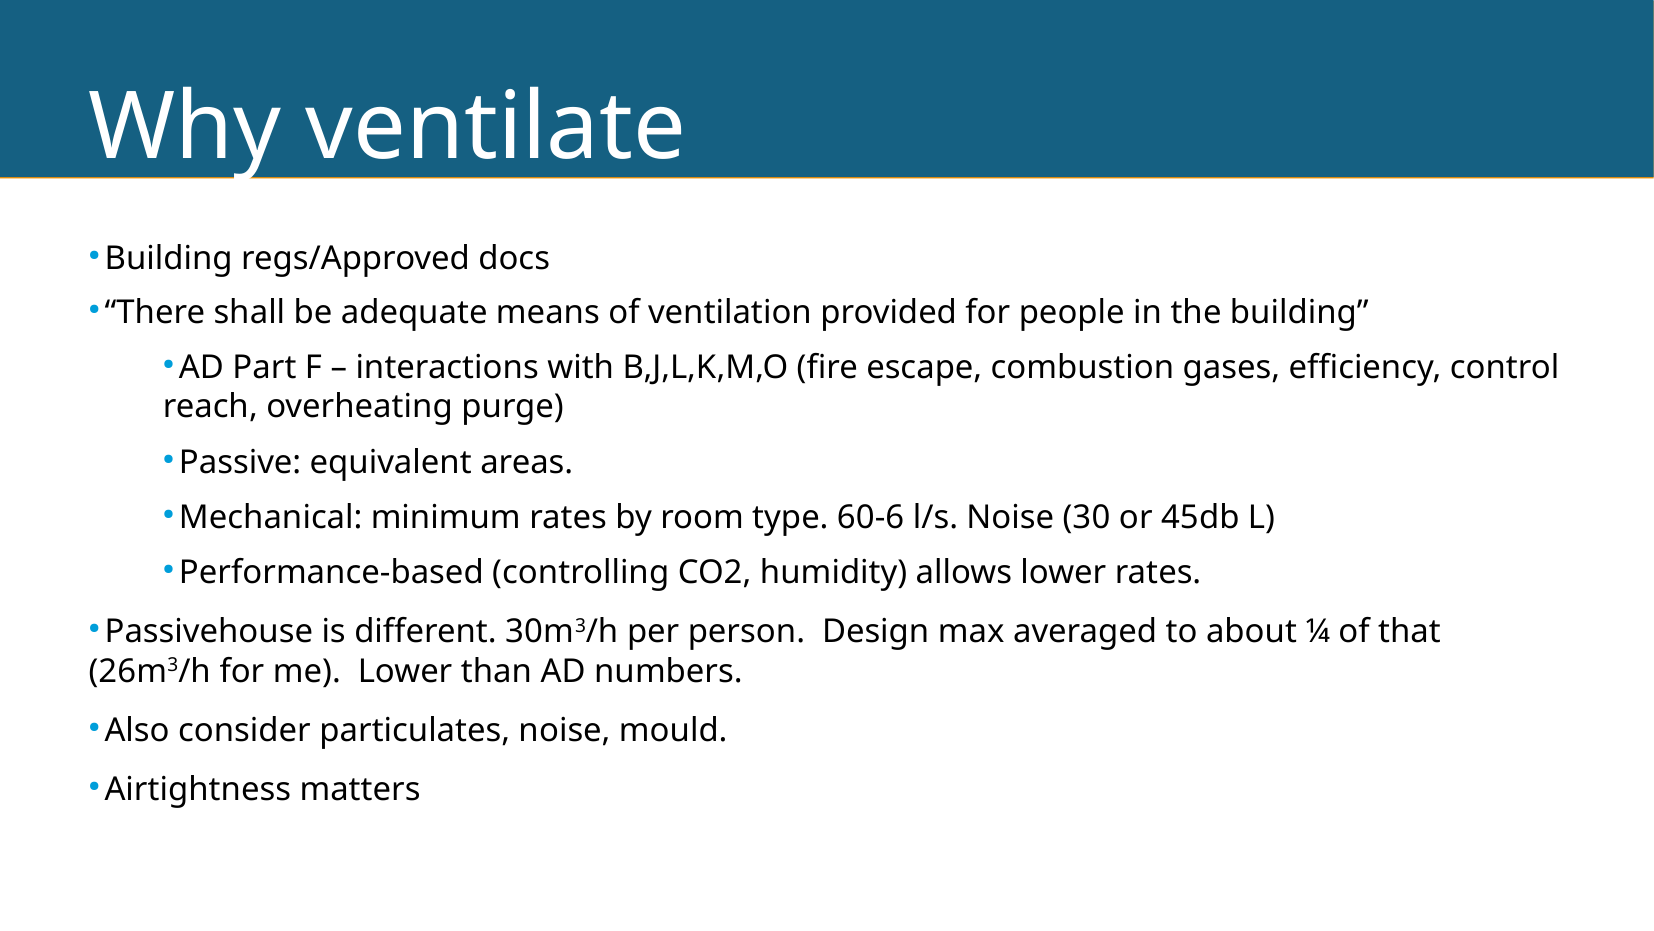

# Why ventilate
 Building regs/Approved docs
 “There shall be adequate means of ventilation provided for people in the building”
 AD Part F – interactions with B,J,L,K,M,O (fire escape, combustion gases, efficiency, control reach, overheating purge)
 Passive: equivalent areas.
 Mechanical: minimum rates by room type. 60-6 l/s. Noise (30 or 45db L)
 Performance-based (controlling CO2, humidity) allows lower rates.
 Passivehouse is different. 30m3/h per person. Design max averaged to about ¼ of that (26m3/h for me). Lower than AD numbers.
 Also consider particulates, noise, mould.
 Airtightness matters